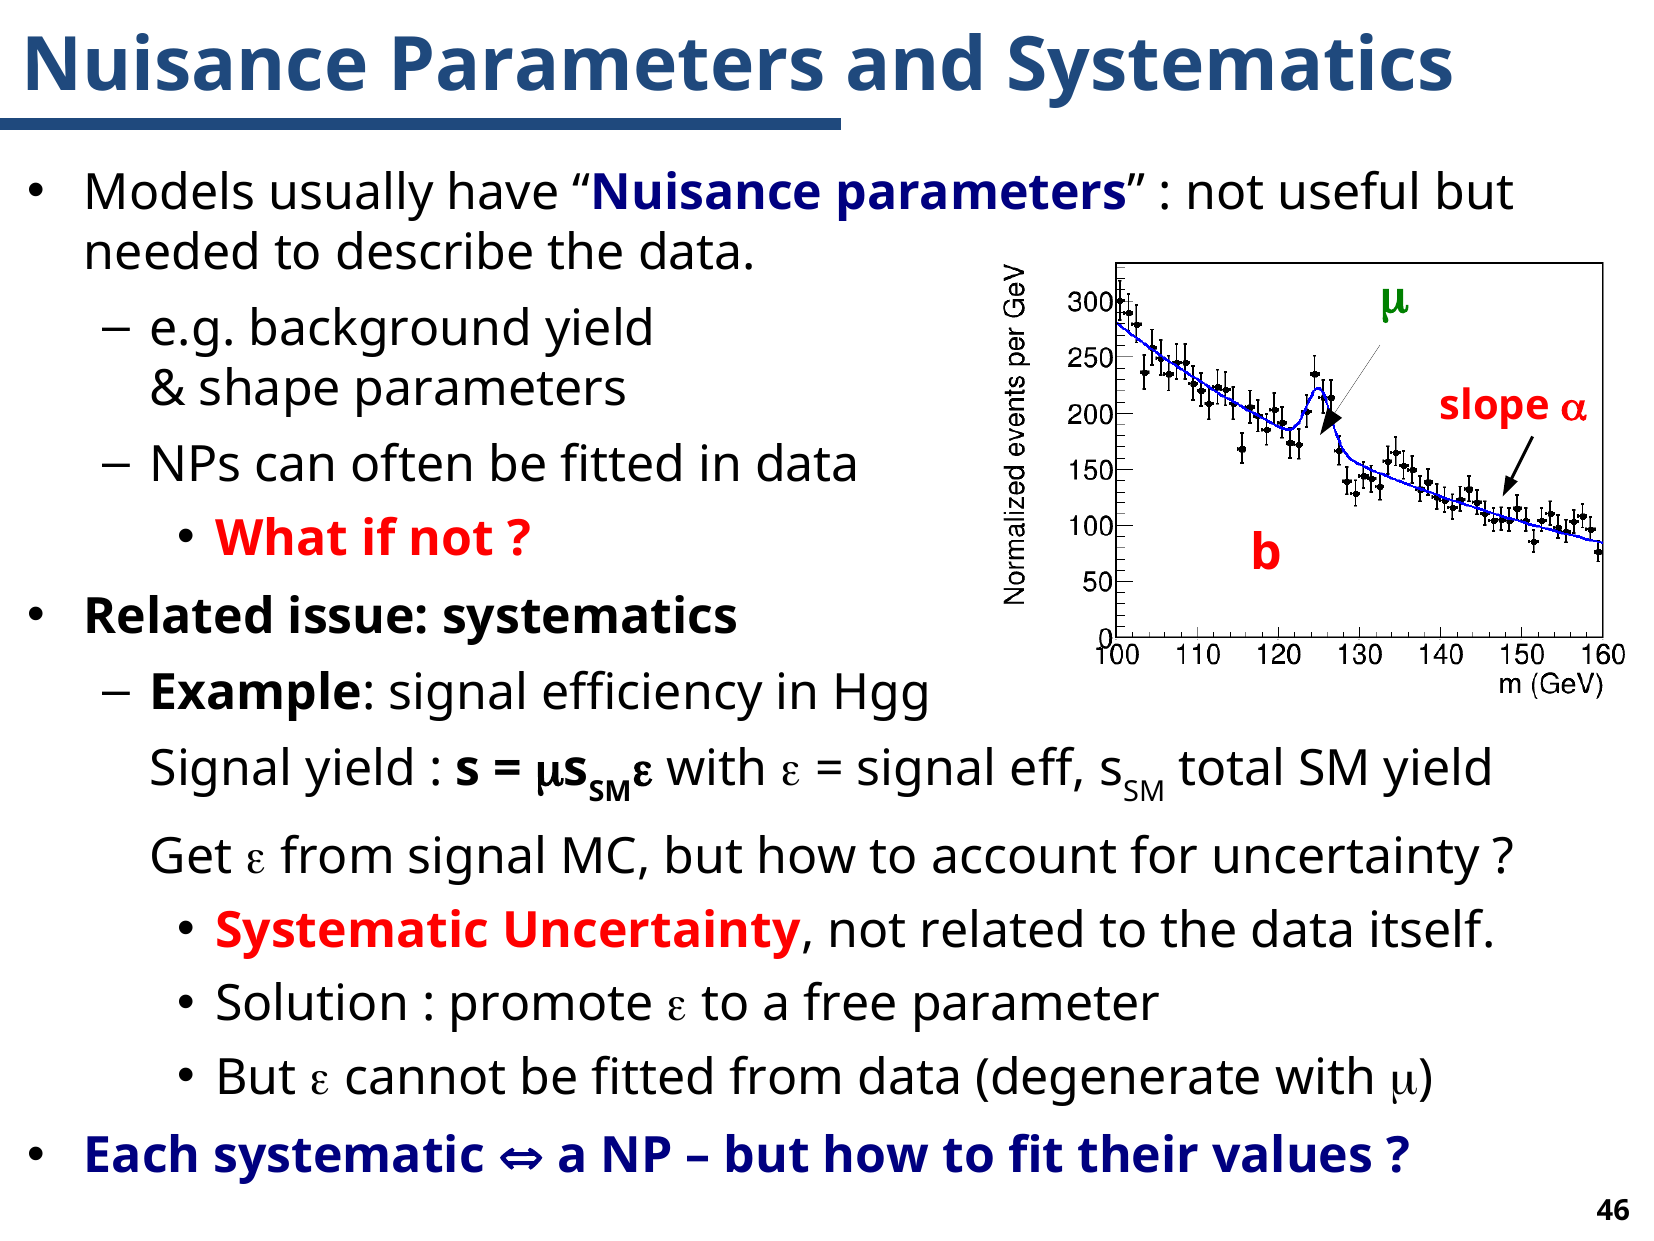

# Nuisance Parameters and Systematics
Models usually have “Nuisance parameters” : not useful but needed to describe the data.
e.g. background yield
& shape parameters
NPs can often be fitted in data
What if not ?
Related issue: systematics
Example: signal efficiency in Hgg
Signal yield : s = msSMe with e = signal eff, sSM total SM yield
Get e from signal MC, but how to account for uncertainty ?
Systematic Uncertainty, not related to the data itself.
Solution : promote e to a free parameter
But e cannot be fitted from data (degenerate with m)
Each systematic Û a NP – but how to fit their values ?
m
slope a
b
46